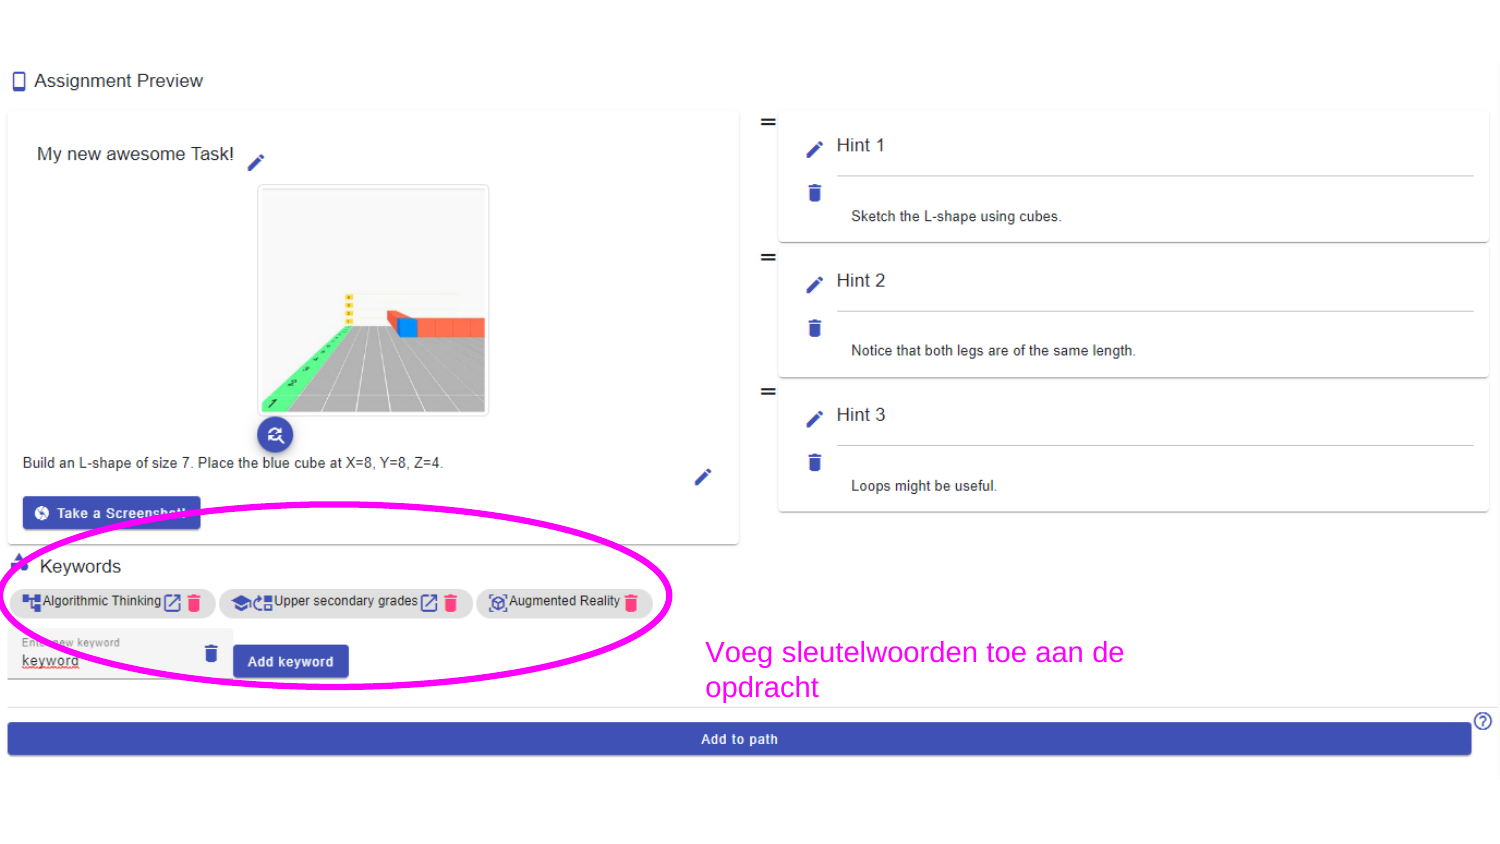

#
Voeg sleutelwoorden toe aan de opdracht